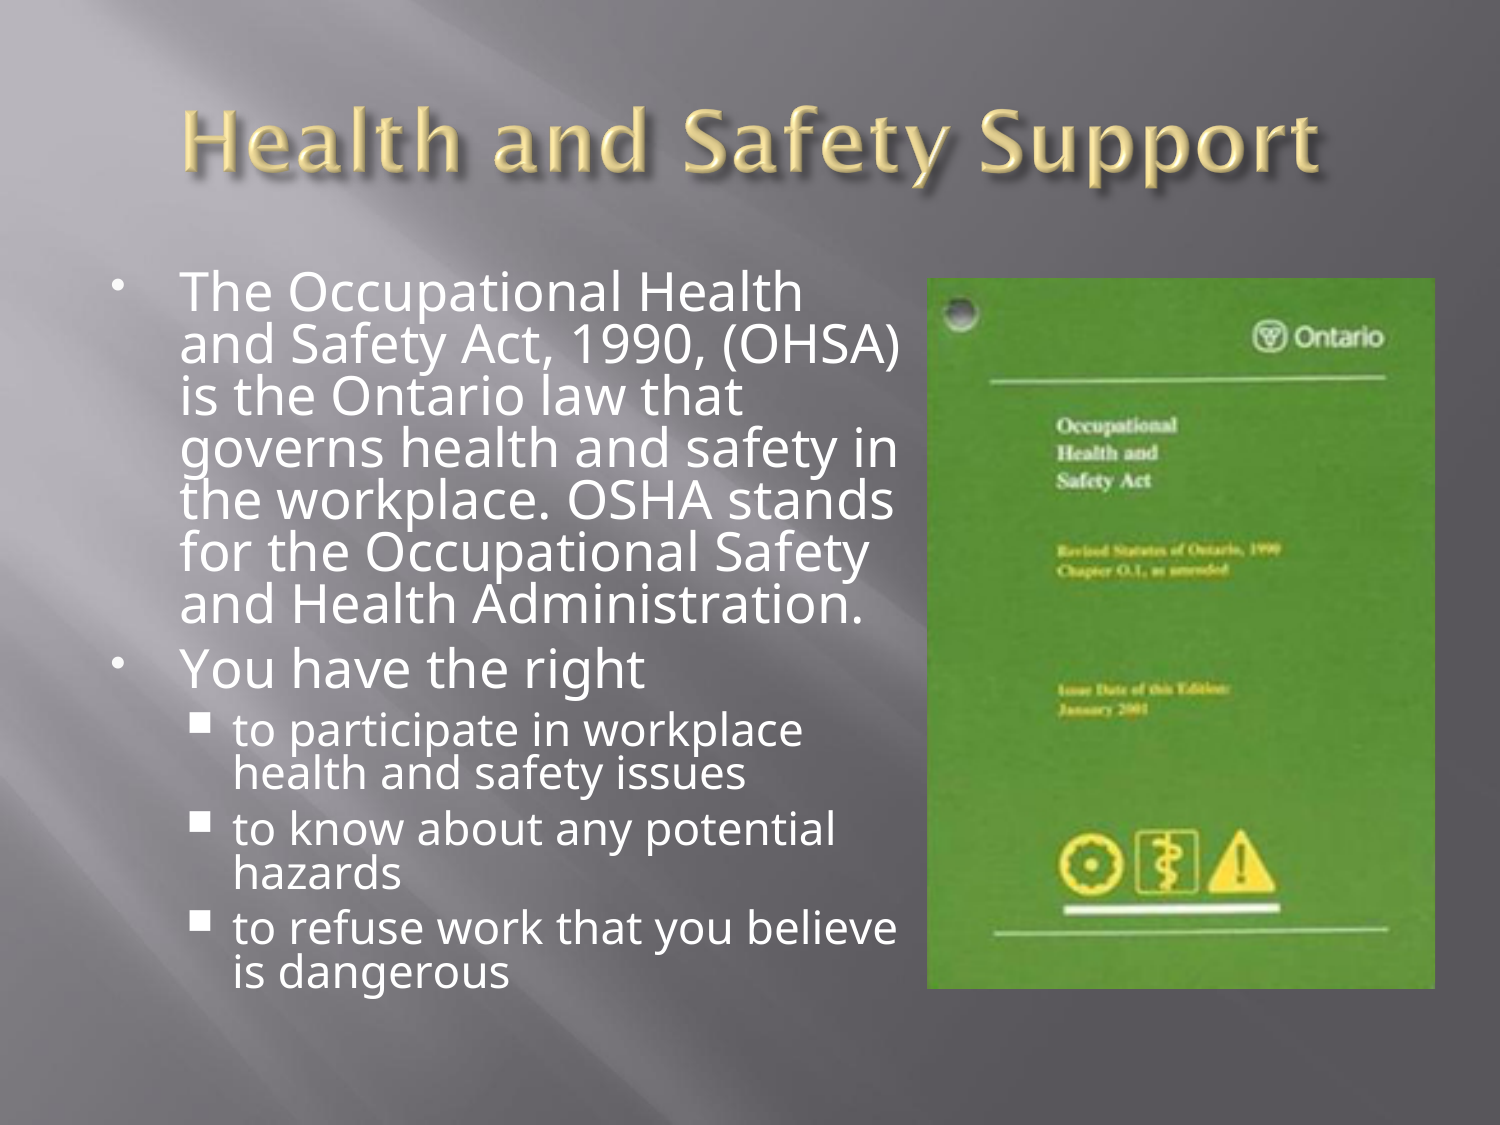

# The Occupational Health and Safety Act, 1990, (OHSA) is the Ontario law that governs health and safety in the workplace. OSHA stands for the Occupational Safety and Health Administration.
You have the right
to participate in workplace health and safety issues
to know about any potential hazards
to refuse work that you believe is dangerous